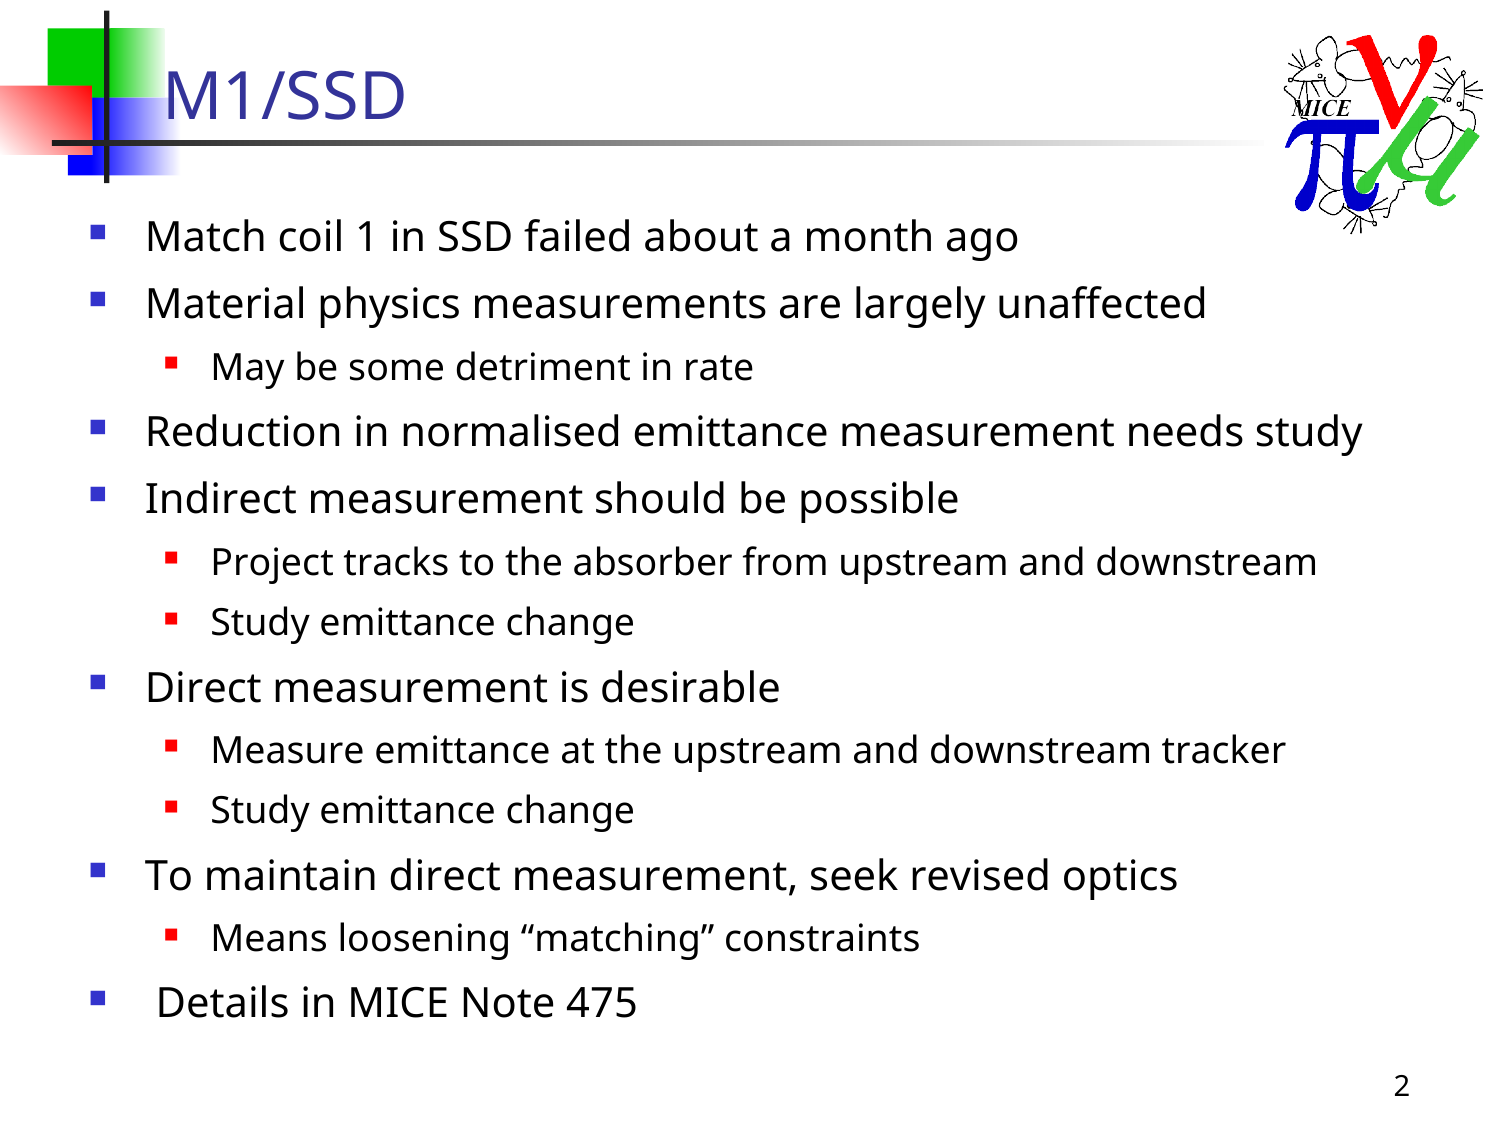

# M1/SSD
Match coil 1 in SSD failed about a month ago
Material physics measurements are largely unaffected
May be some detriment in rate
Reduction in normalised emittance measurement needs study
Indirect measurement should be possible
Project tracks to the absorber from upstream and downstream
Study emittance change
Direct measurement is desirable
Measure emittance at the upstream and downstream tracker
Study emittance change
To maintain direct measurement, seek revised optics
Means loosening “matching” constraints
 Details in MICE Note 475
2